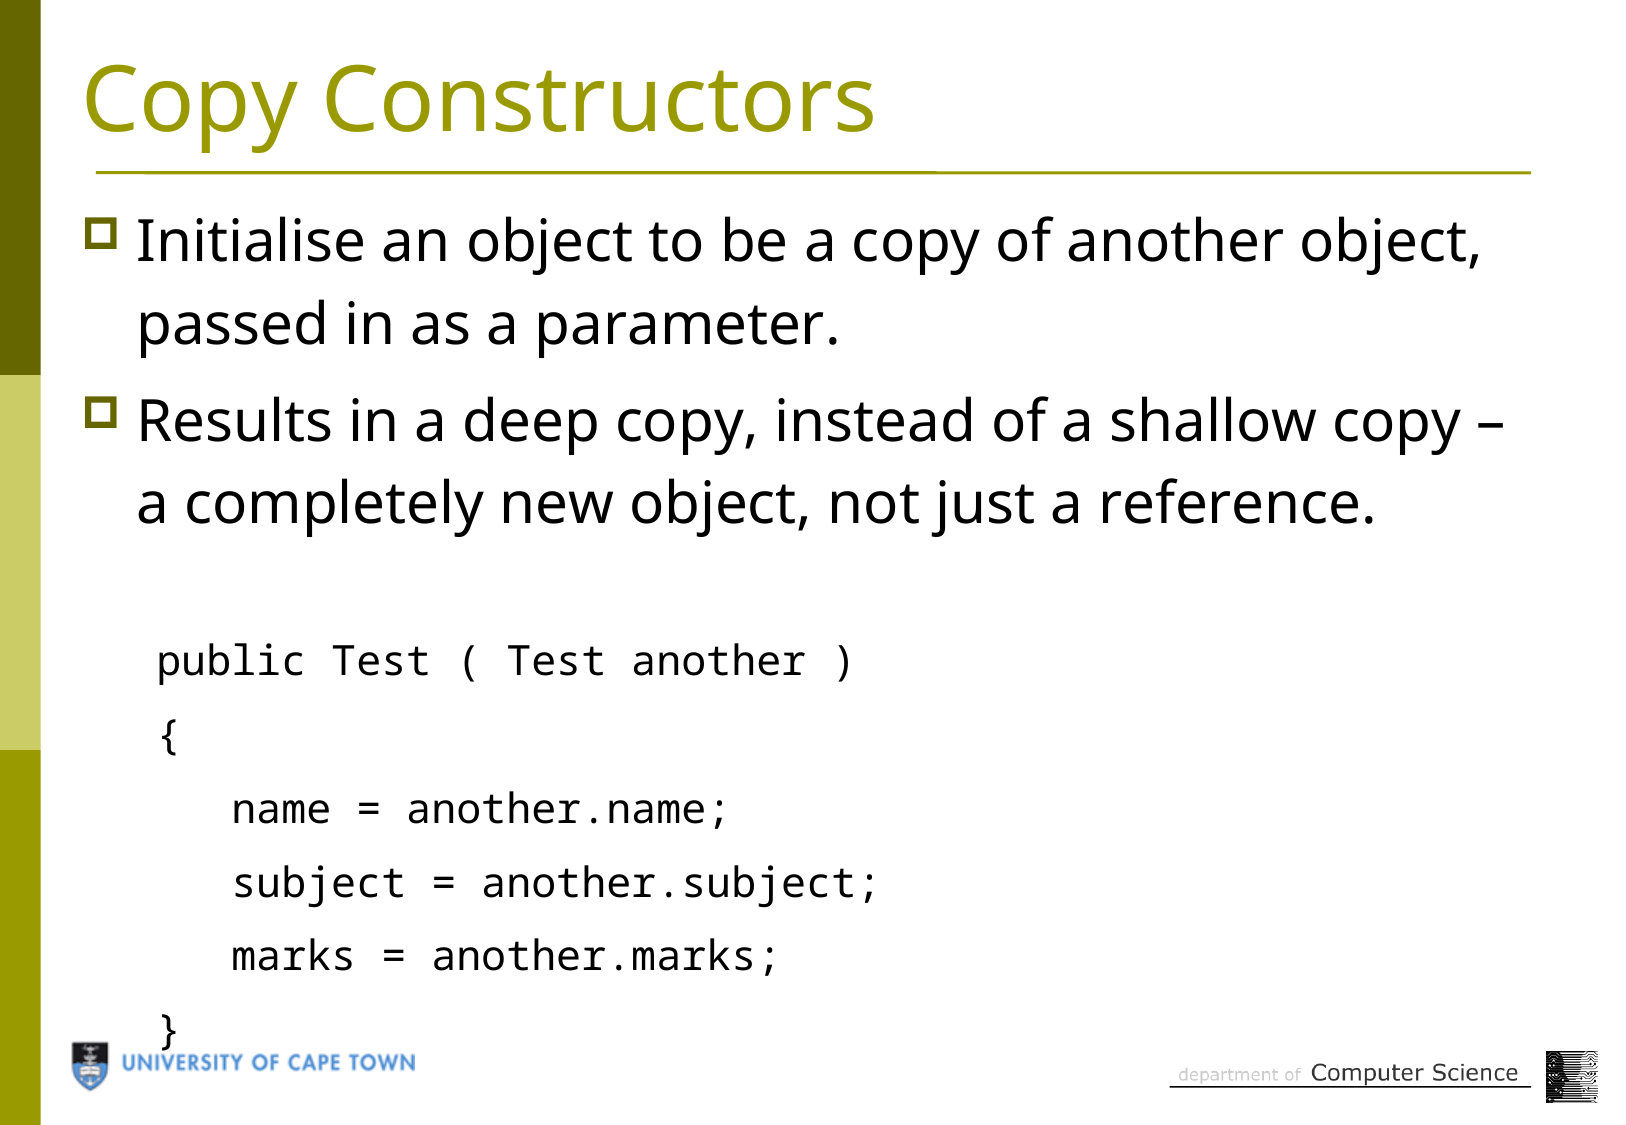

# Copy Constructors
Initialise an object to be a copy of another object, passed in as a parameter.
Results in a deep copy, instead of a shallow copy – a completely new object, not just a reference.
 public Test ( Test another )
 {
 name = another.name;
 subject = another.subject;
 marks = another.marks;
 }